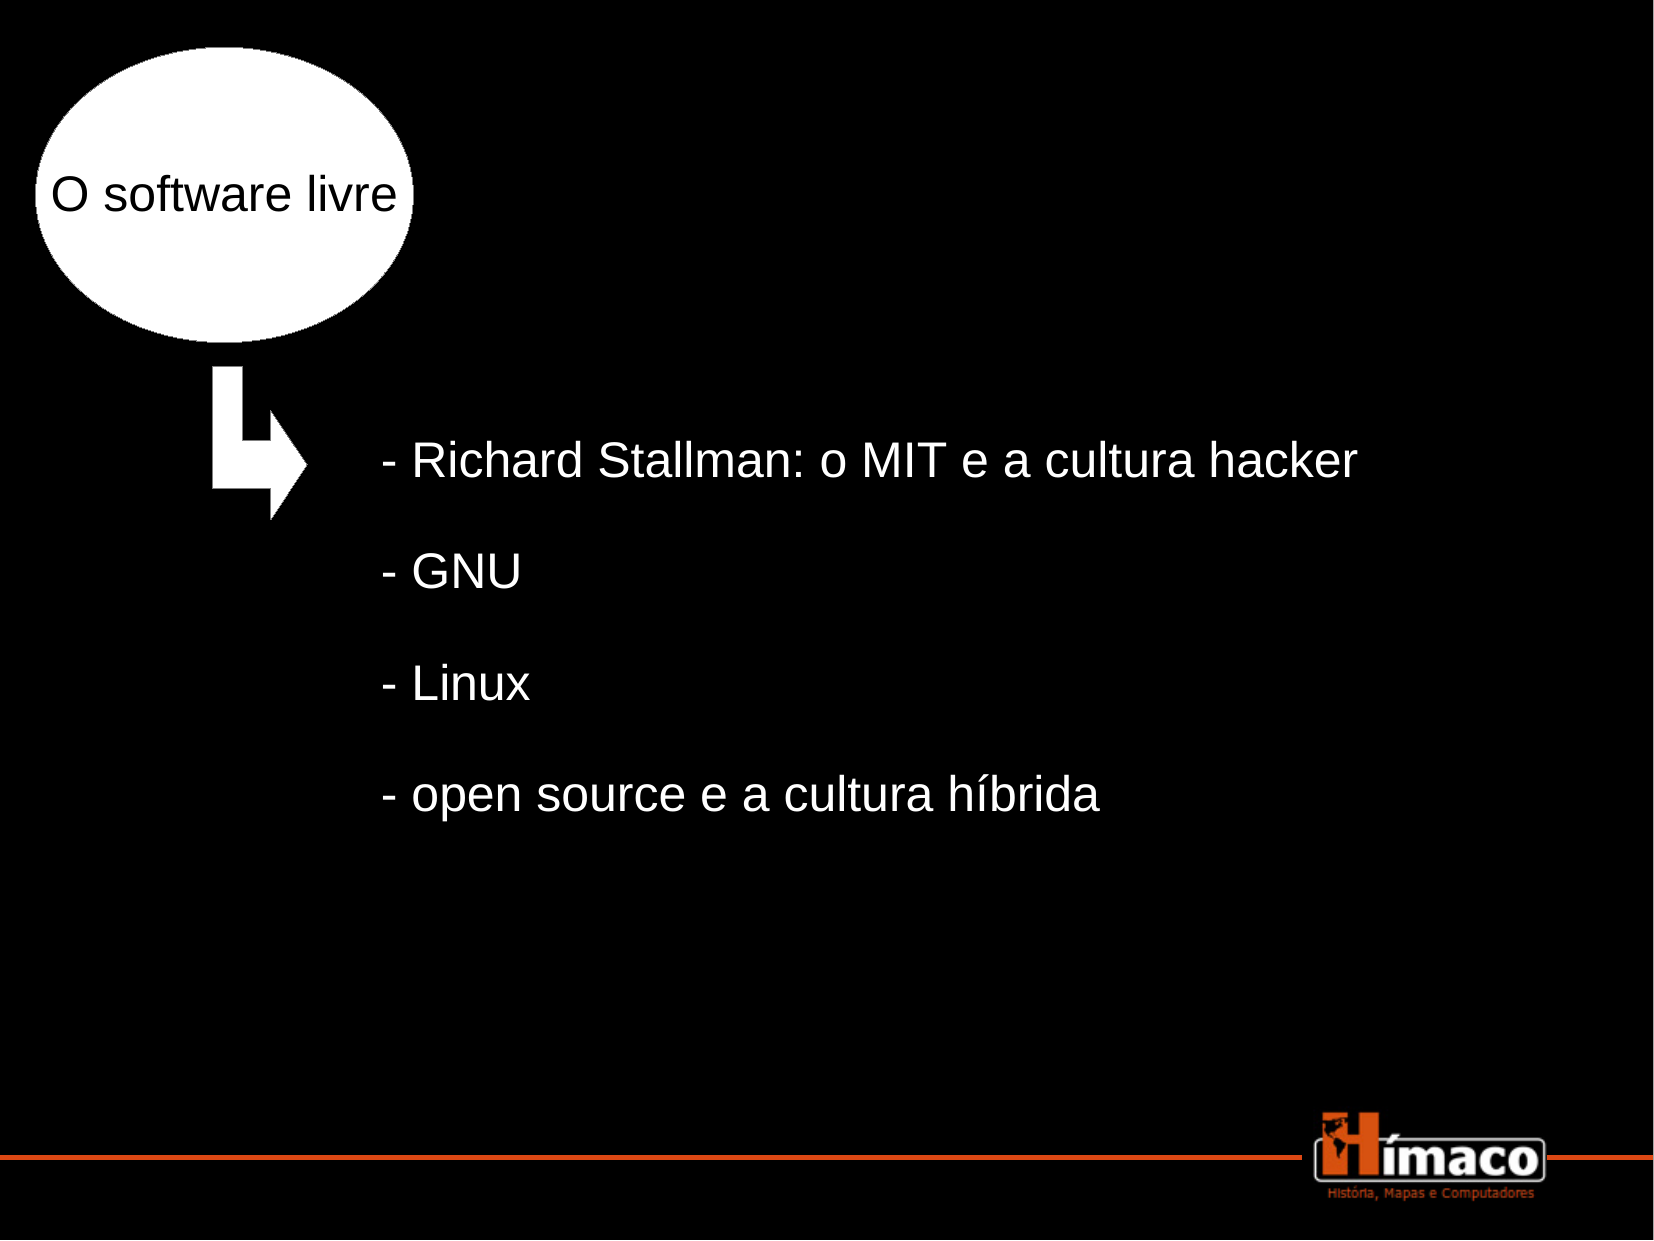

O software livre
- Richard Stallman: o MIT e a cultura hacker
- GNU
- Linux
- open source e a cultura híbrida